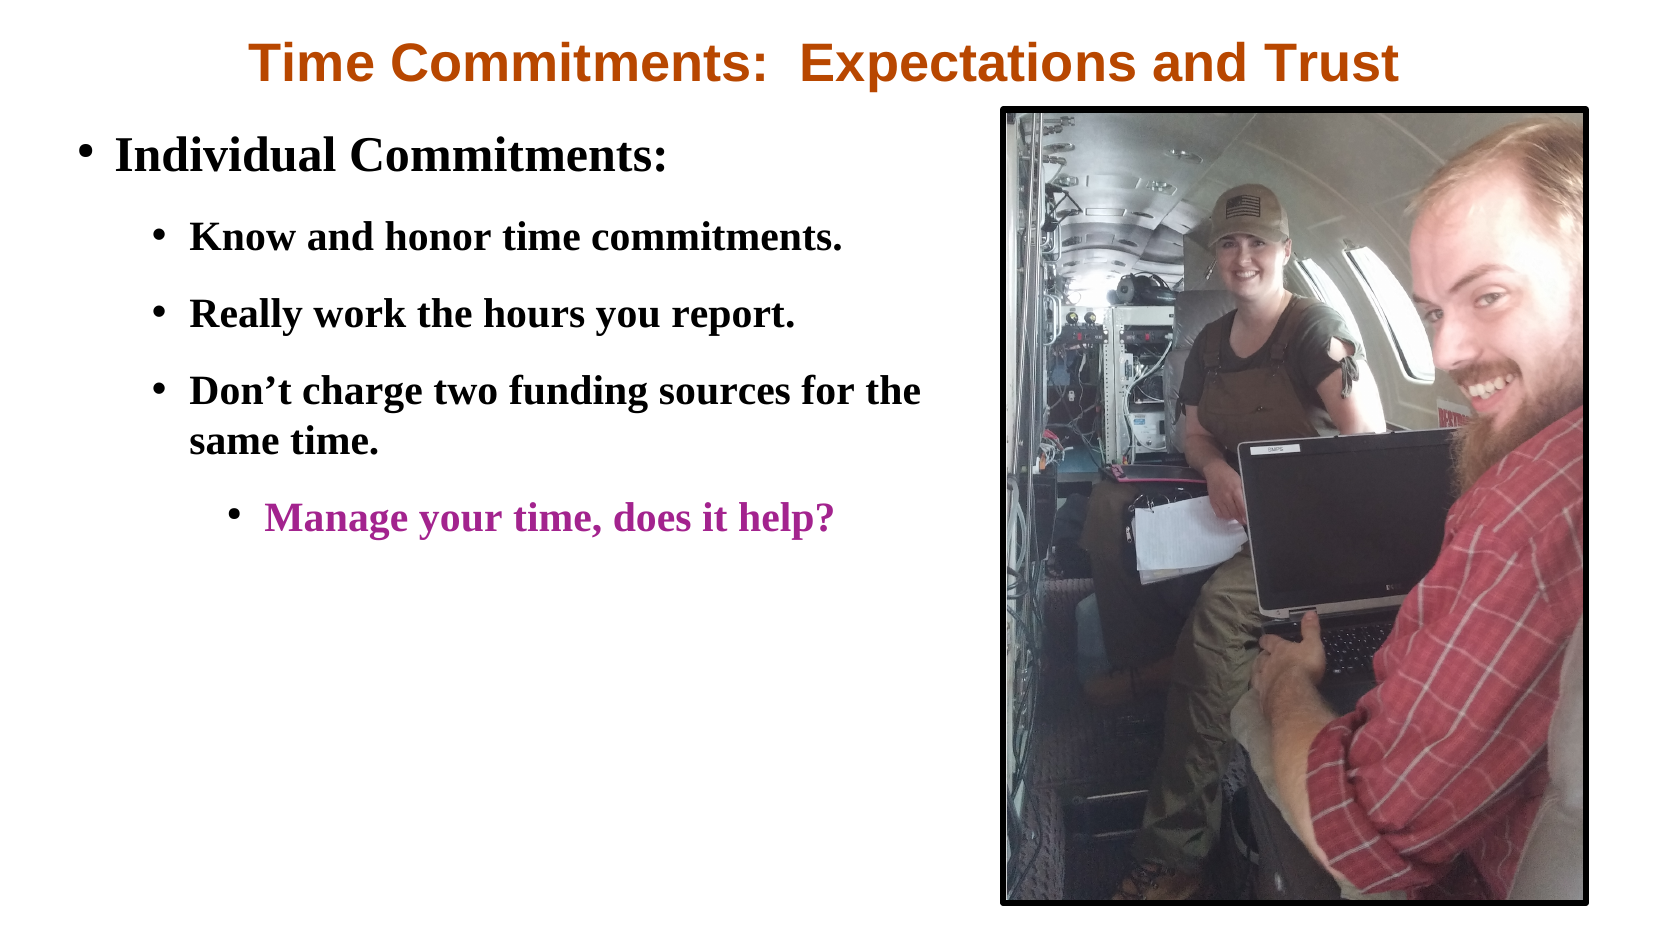

Time Commitments: Expectations and Trust
Individual Commitments:
Know and honor time commitments.
Really work the hours you report.
Don’t charge two funding sources for the same time.
Manage your time, does it help?